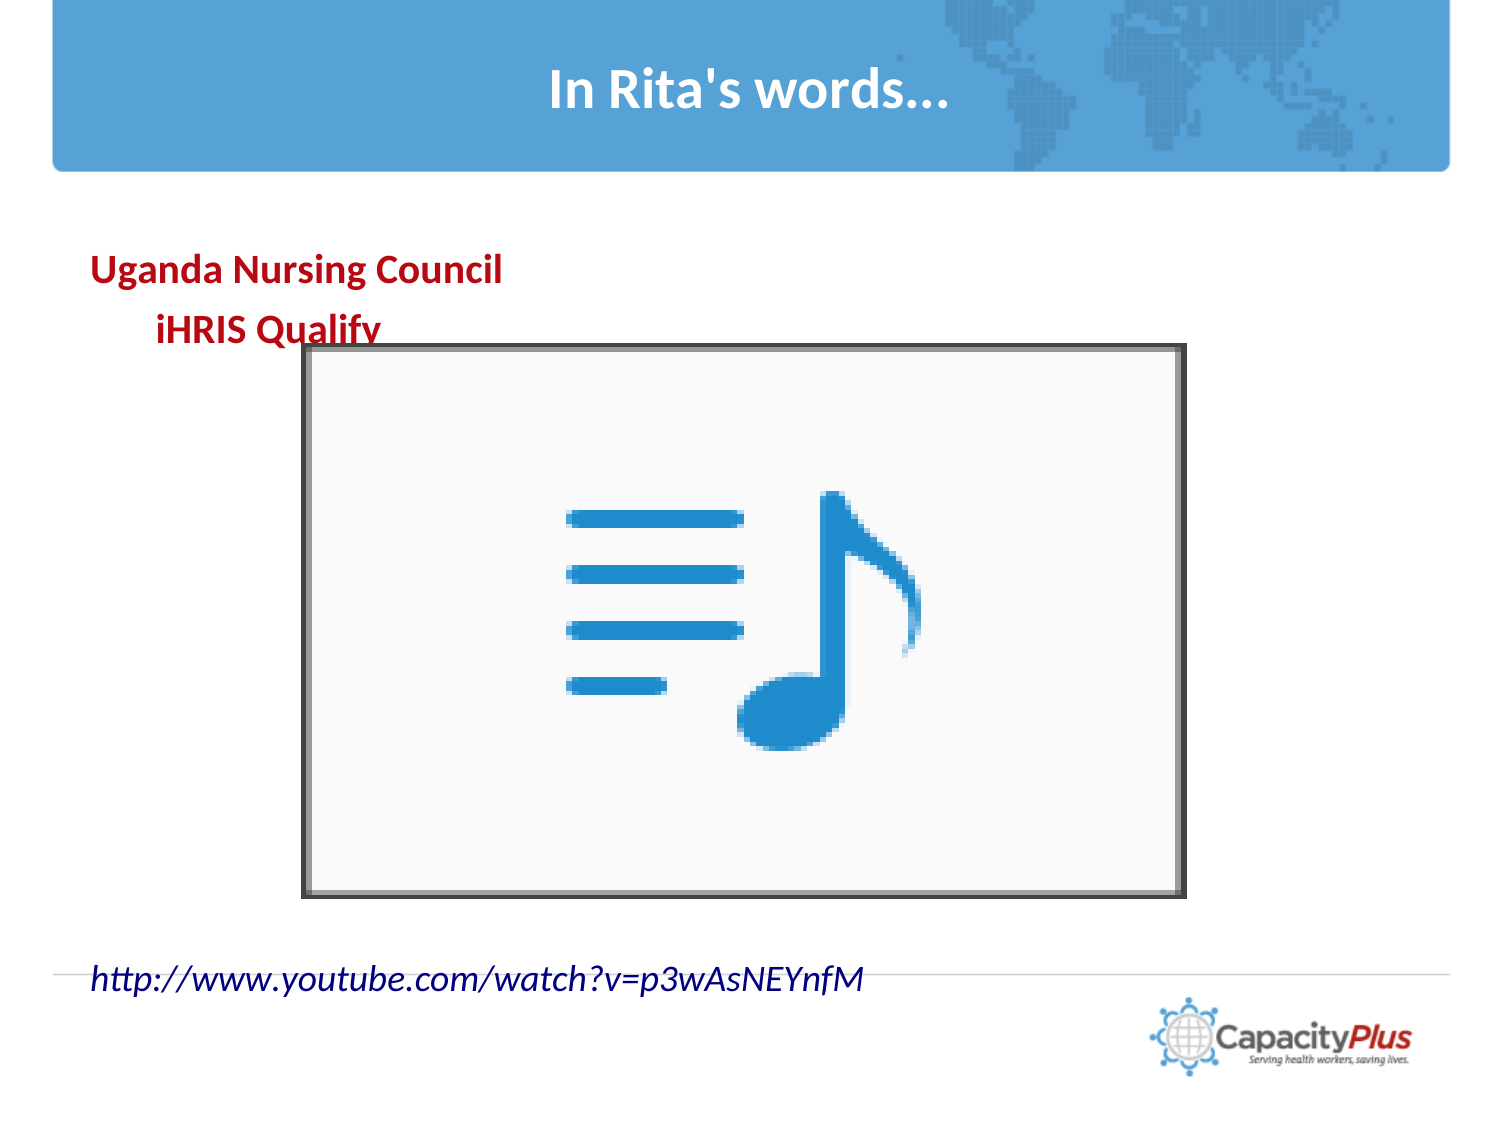

In Rita's words...
Uganda Nursing Council
 iHRIS Qualify
http://www.youtube.com/watch?v=p3wAsNEYnfM